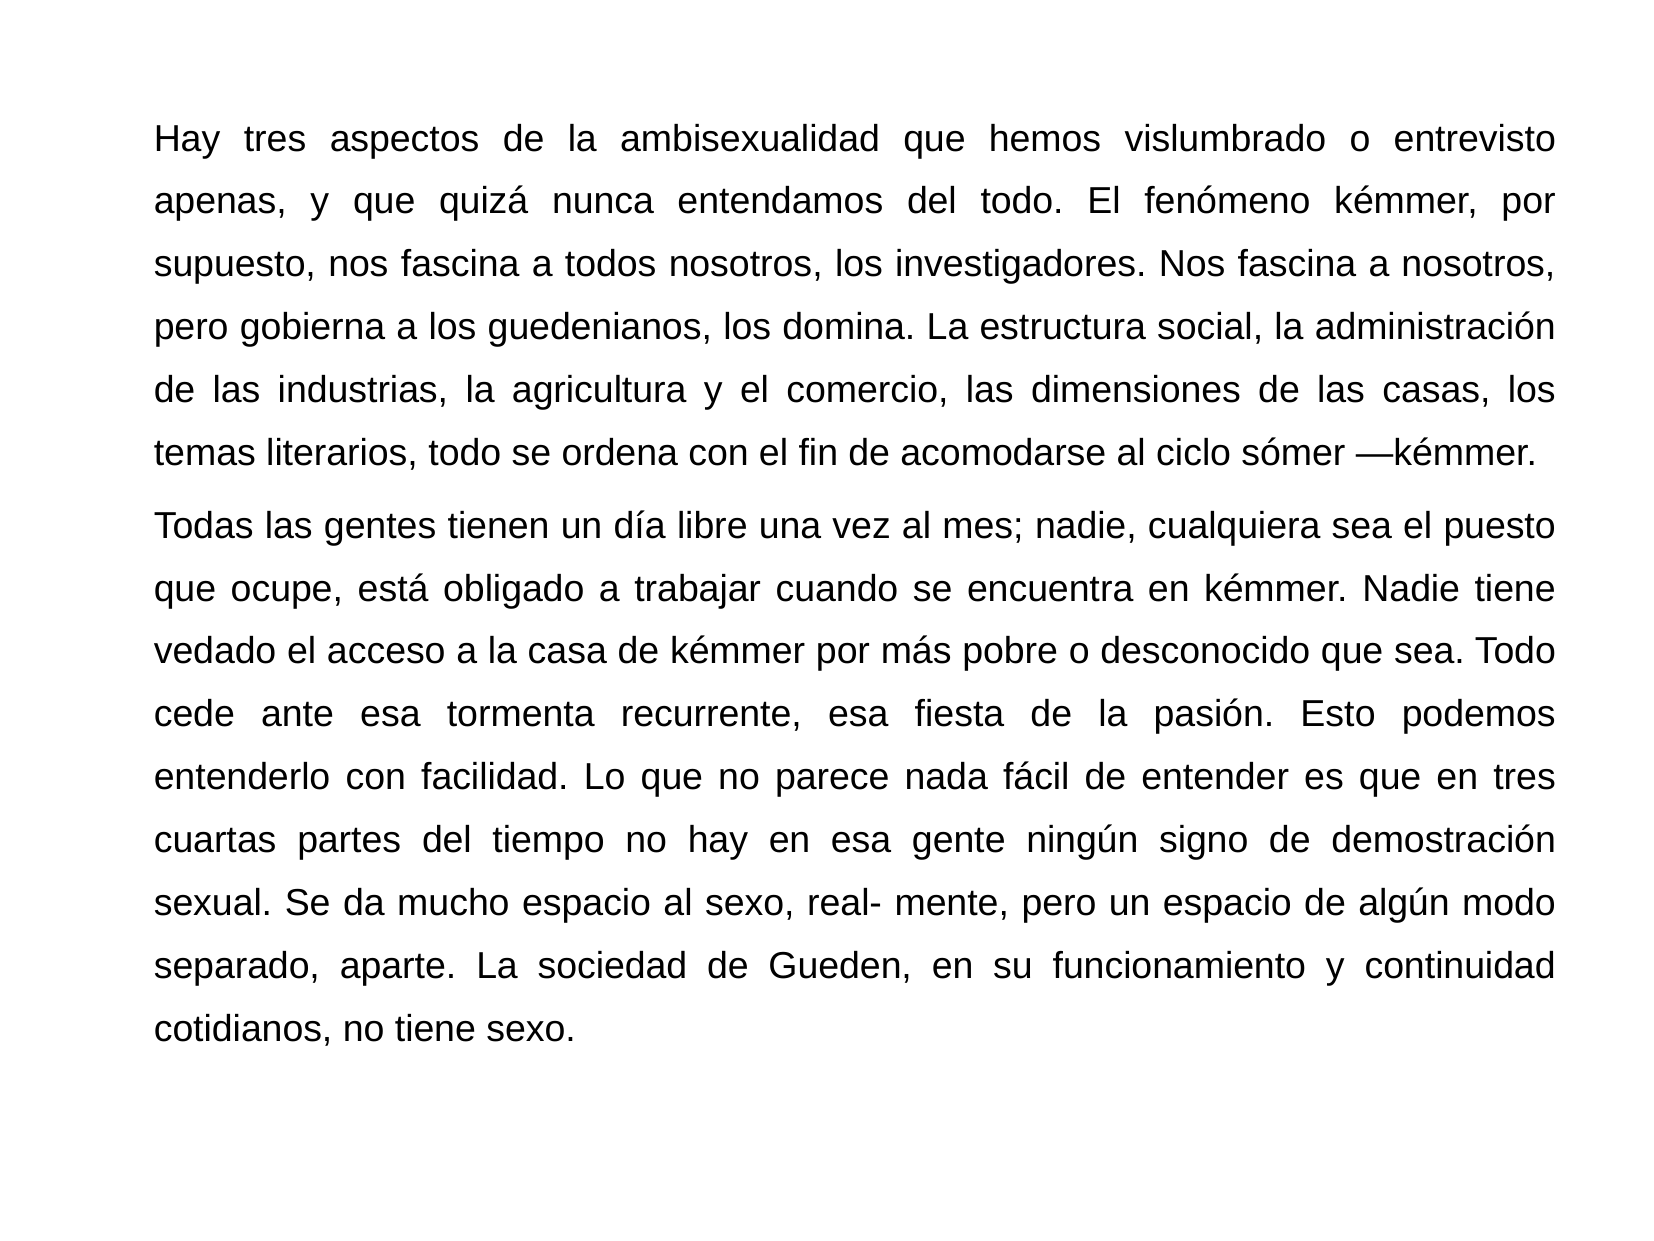

Hay tres aspectos de la ambisexualidad que hemos vislumbrado o entrevisto apenas, y que quizá nunca entendamos del todo. El fenómeno kémmer, por supuesto, nos fascina a todos nosotros, los investigadores. Nos fascina a nosotros, pero gobierna a los guedenianos, los domina. La estructura social, la administración de las industrias, la agricultura y el comercio, las dimensiones de las casas, los temas literarios, todo se ordena con el fin de acomodarse al ciclo sómer —kémmer.
Todas las gentes tienen un día libre una vez al mes; nadie, cualquiera sea el puesto que ocupe, está obligado a trabajar cuando se encuentra en kémmer. Nadie tiene vedado el acceso a la casa de kémmer por más pobre o desconocido que sea. Todo cede ante esa tormenta recurrente, esa fiesta de la pasión. Esto podemos entenderlo con facilidad. Lo que no parece nada fácil de entender es que en tres cuartas partes del tiempo no hay en esa gente ningún signo de demostración sexual. Se da mucho espacio al sexo, real- mente, pero un espacio de algún modo separado, aparte. La sociedad de Gueden, en su funcionamiento y continuidad cotidianos, no tiene sexo.